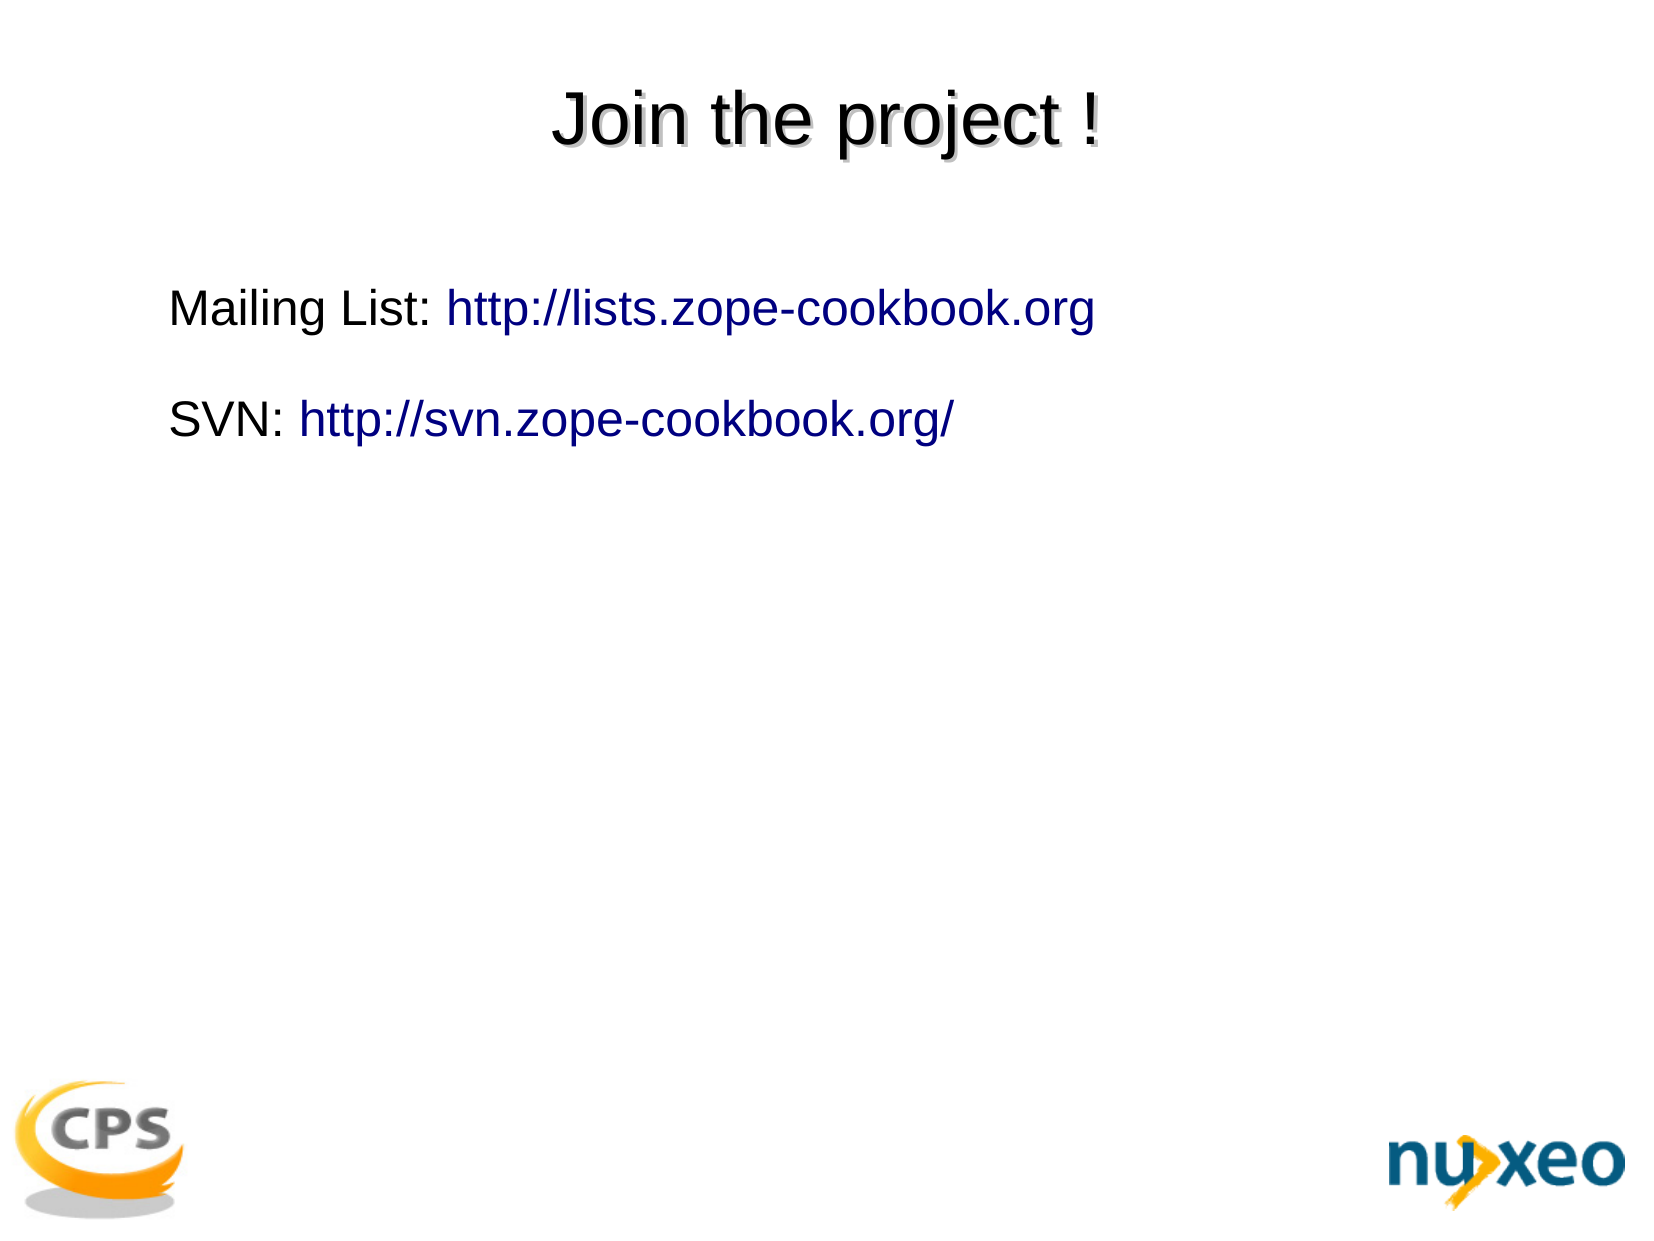

Join the project !
Mailing List: http://lists.zope-cookbook.org
SVN: http://svn.zope-cookbook.org/